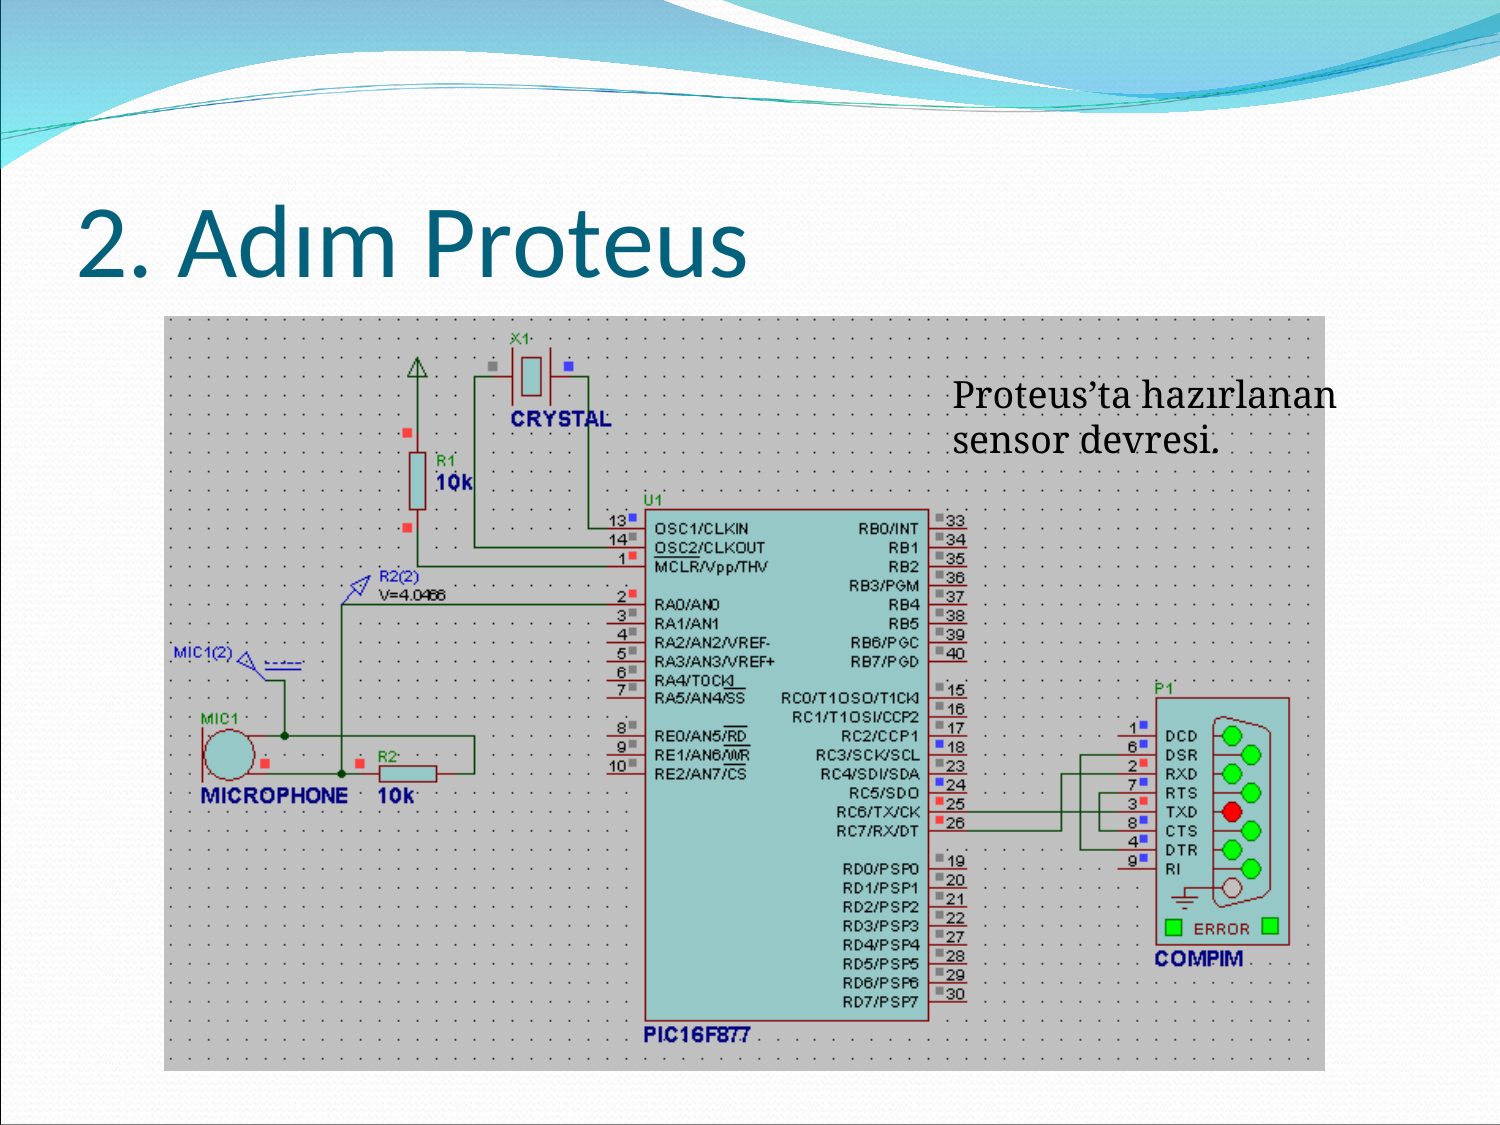

# 2. Adım Proteus
Proteus’ta hazırlanan sensor devresi.